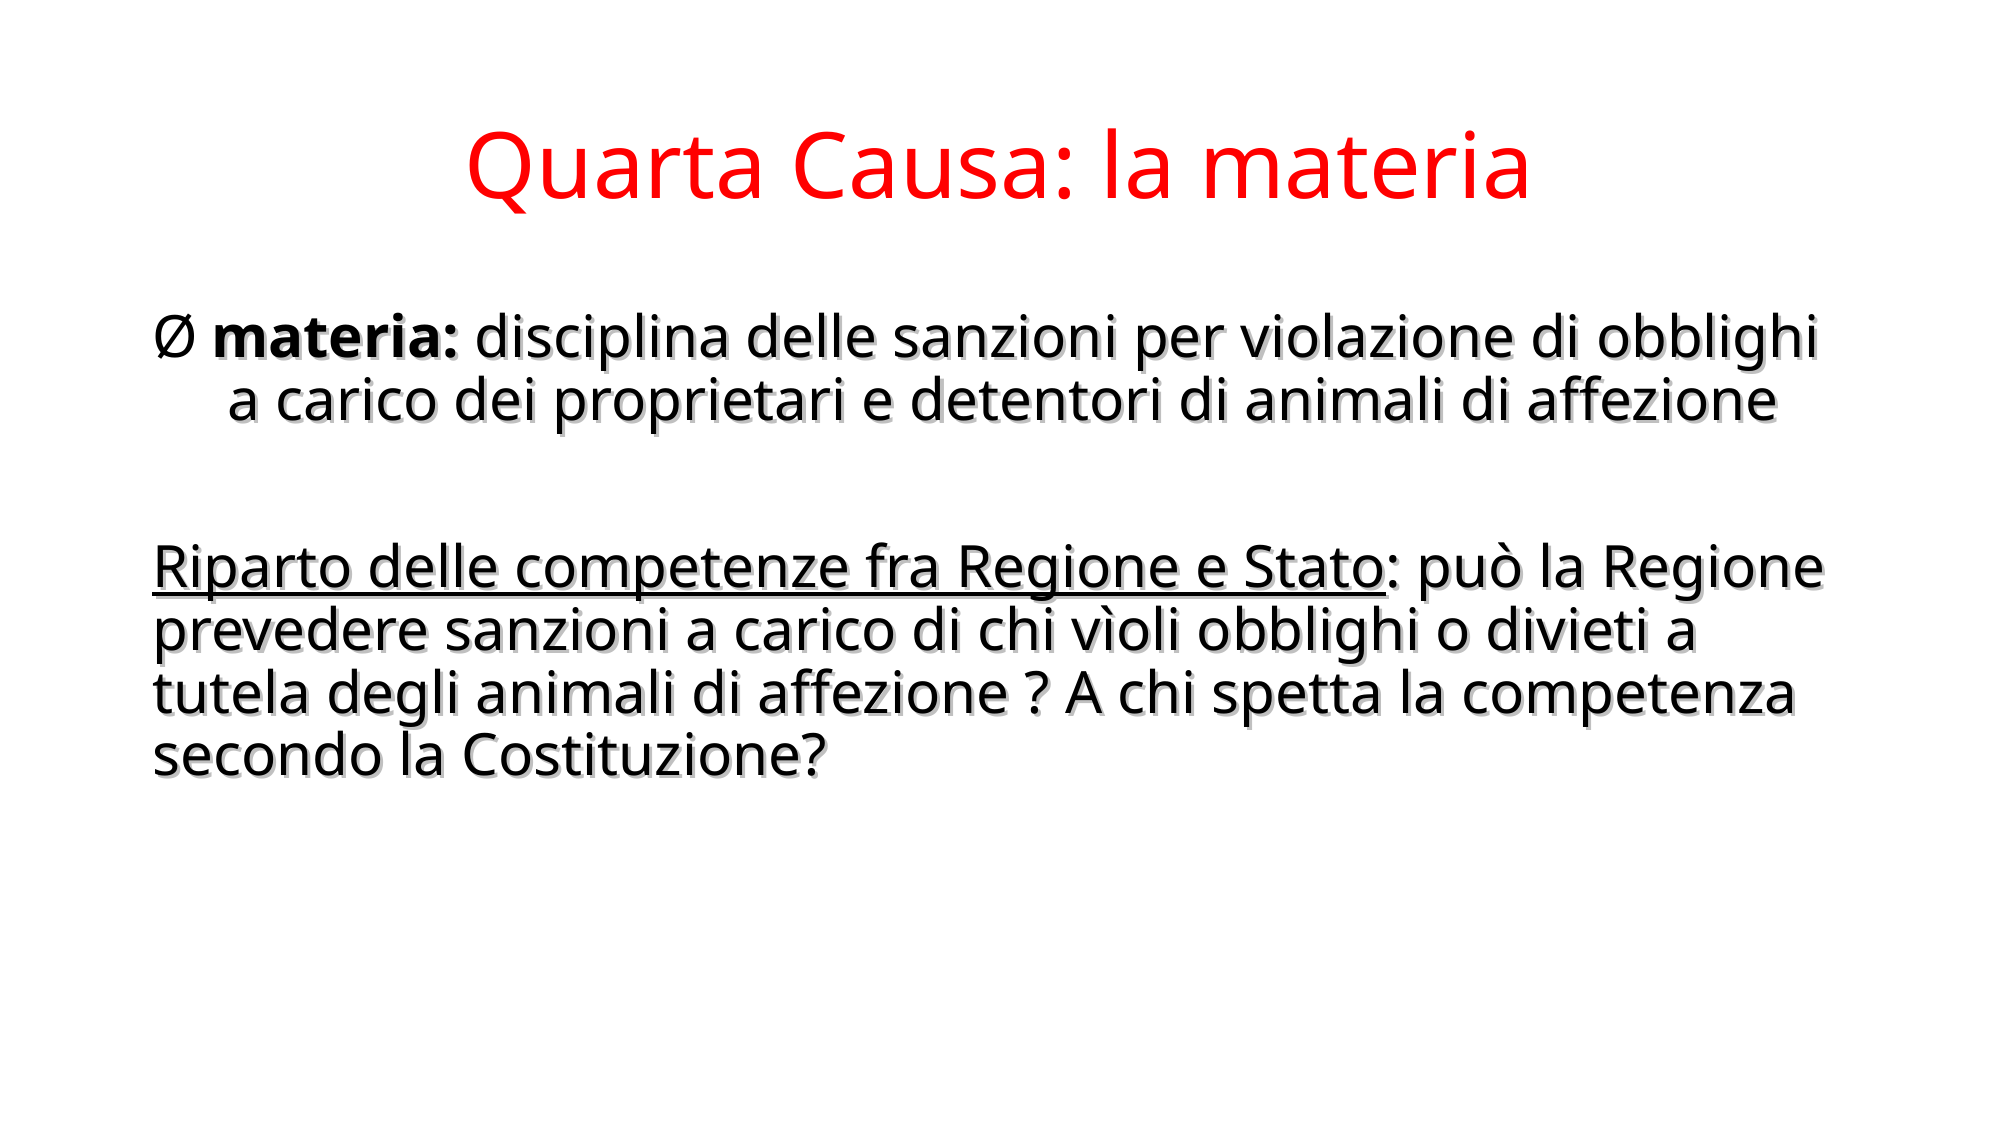

# Quarta Causa: la materia
 materia: disciplina delle sanzioni per violazione di obblighi a carico dei proprietari e detentori di animali di affezione
Riparto delle competenze fra Regione e Stato: può la Regione prevedere sanzioni a carico di chi vìoli obblighi o divieti a tutela degli animali di affezione ? A chi spetta la competenza secondo la Costituzione?